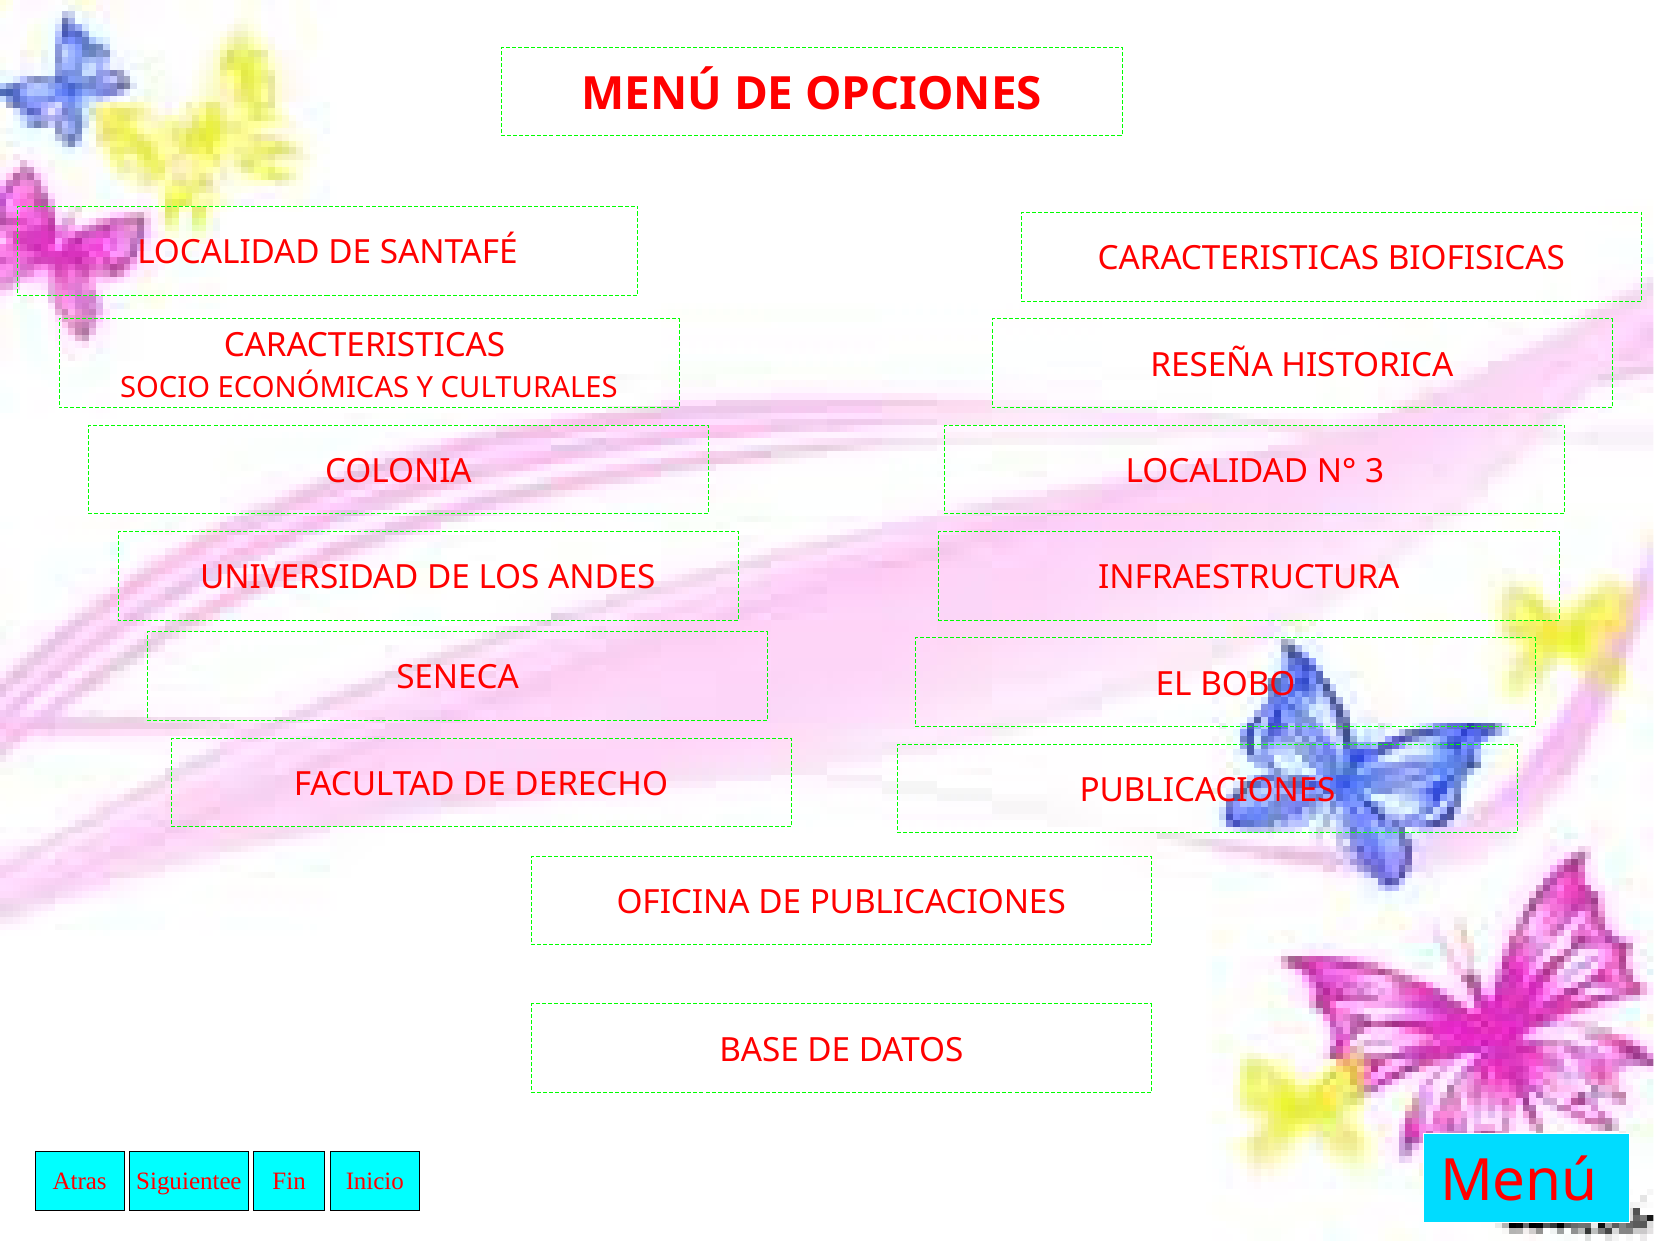

MENÚ DE OPCIONES
LOCALIDAD DE SANTAFÉ
CARACTERISTICAS BIOFISICAS
CARACTERISTICAS
SOCIO ECONÓMICAS Y CULTURALES
RESEÑA HISTORICA
COLONIA
LOCALIDAD N° 3
UNIVERSIDAD DE LOS ANDES
INFRAESTRUCTURA
SENECA
EL BOBO
FACULTAD DE DERECHO
PUBLICACIONES
OFICINA DE PUBLICACIONES
BASE DE DATOS
Menú
Menú
Atras
Siguientee
Fin
Inicio